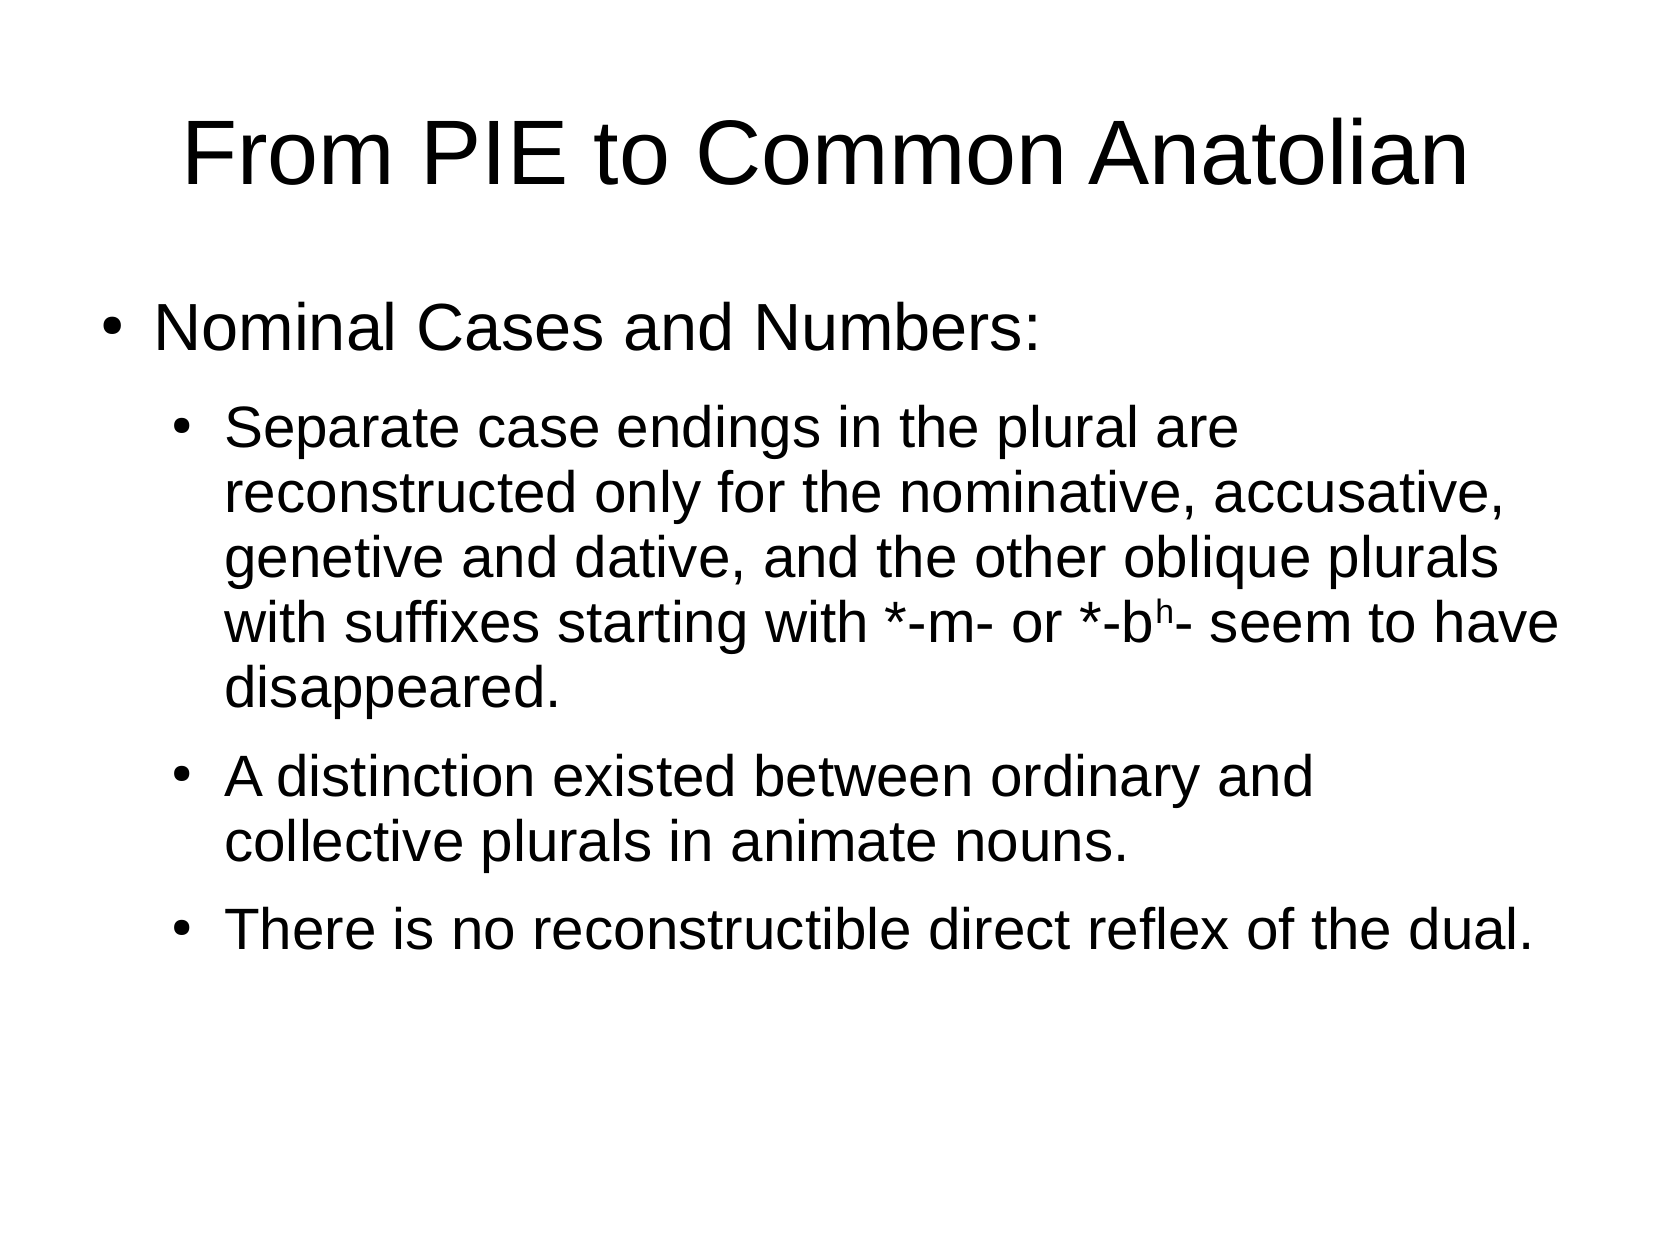

# From PIE to Common Anatolian
Nominal Cases and Numbers:
Separate case endings in the plural are reconstructed only for the nominative, accusative, genetive and dative, and the other oblique plurals with suffixes starting with *-m- or *-bh- seem to have disappeared.
A distinction existed between ordinary and collective plurals in animate nouns.
There is no reconstructible direct reflex of the dual.